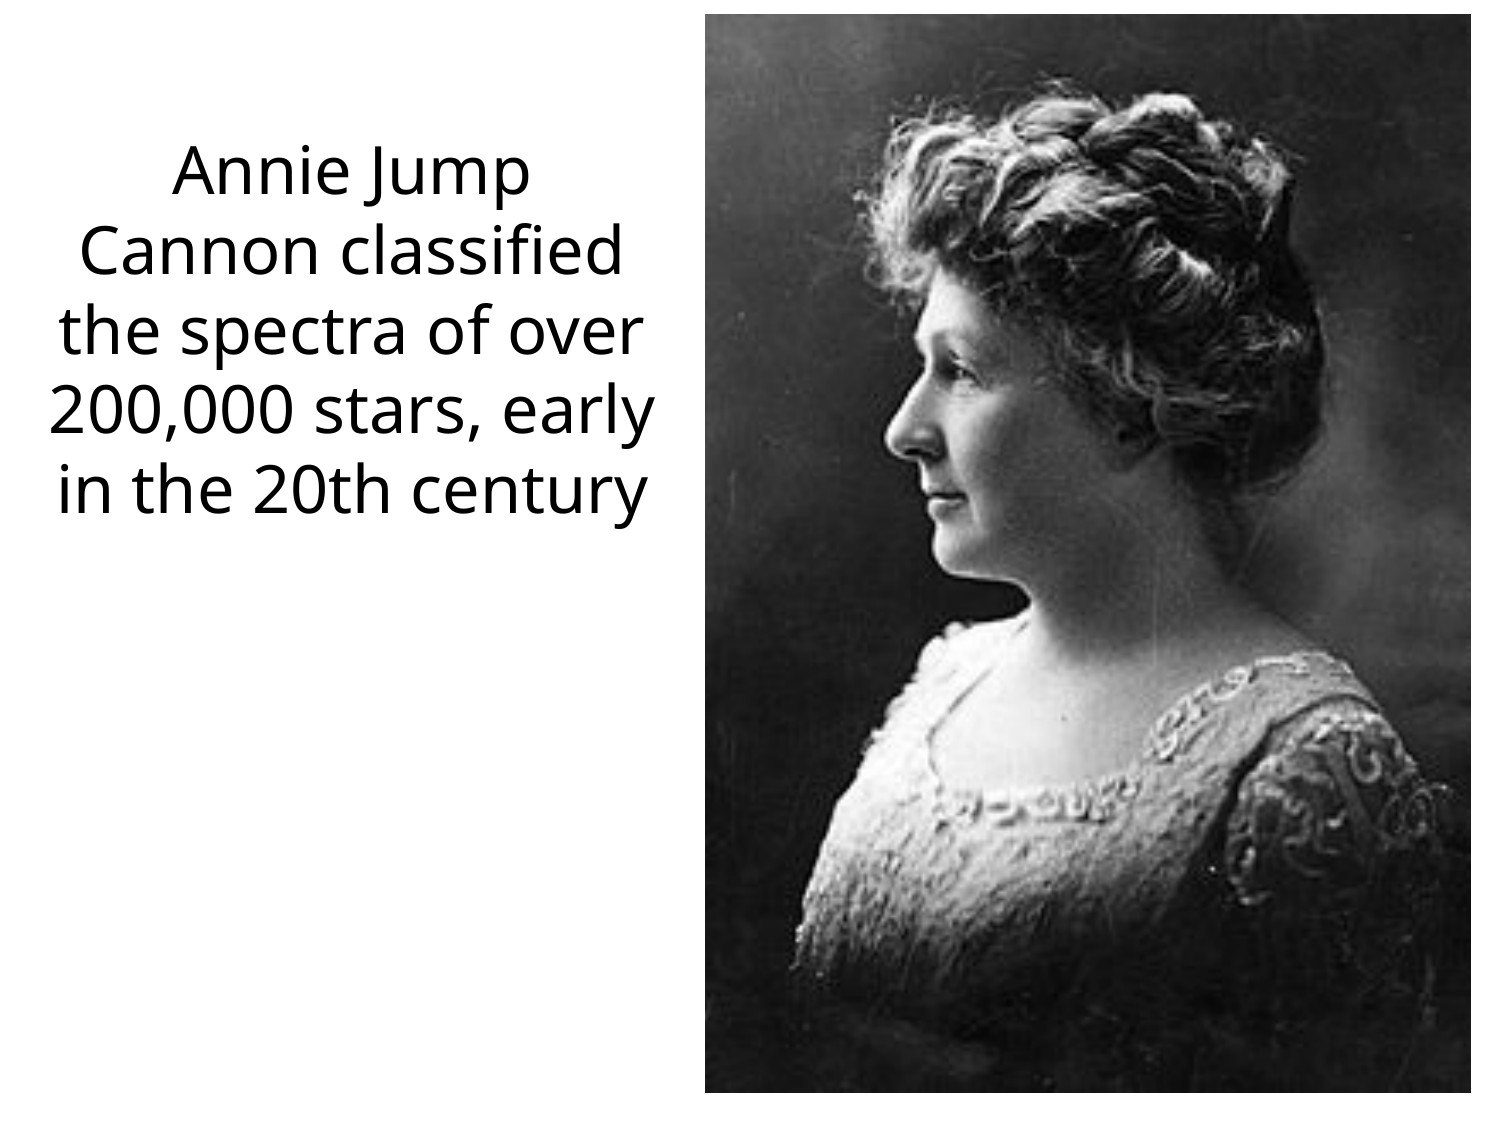

# Annie Jump Cannon classified the spectra of over 200,000 stars, early in the 20th century